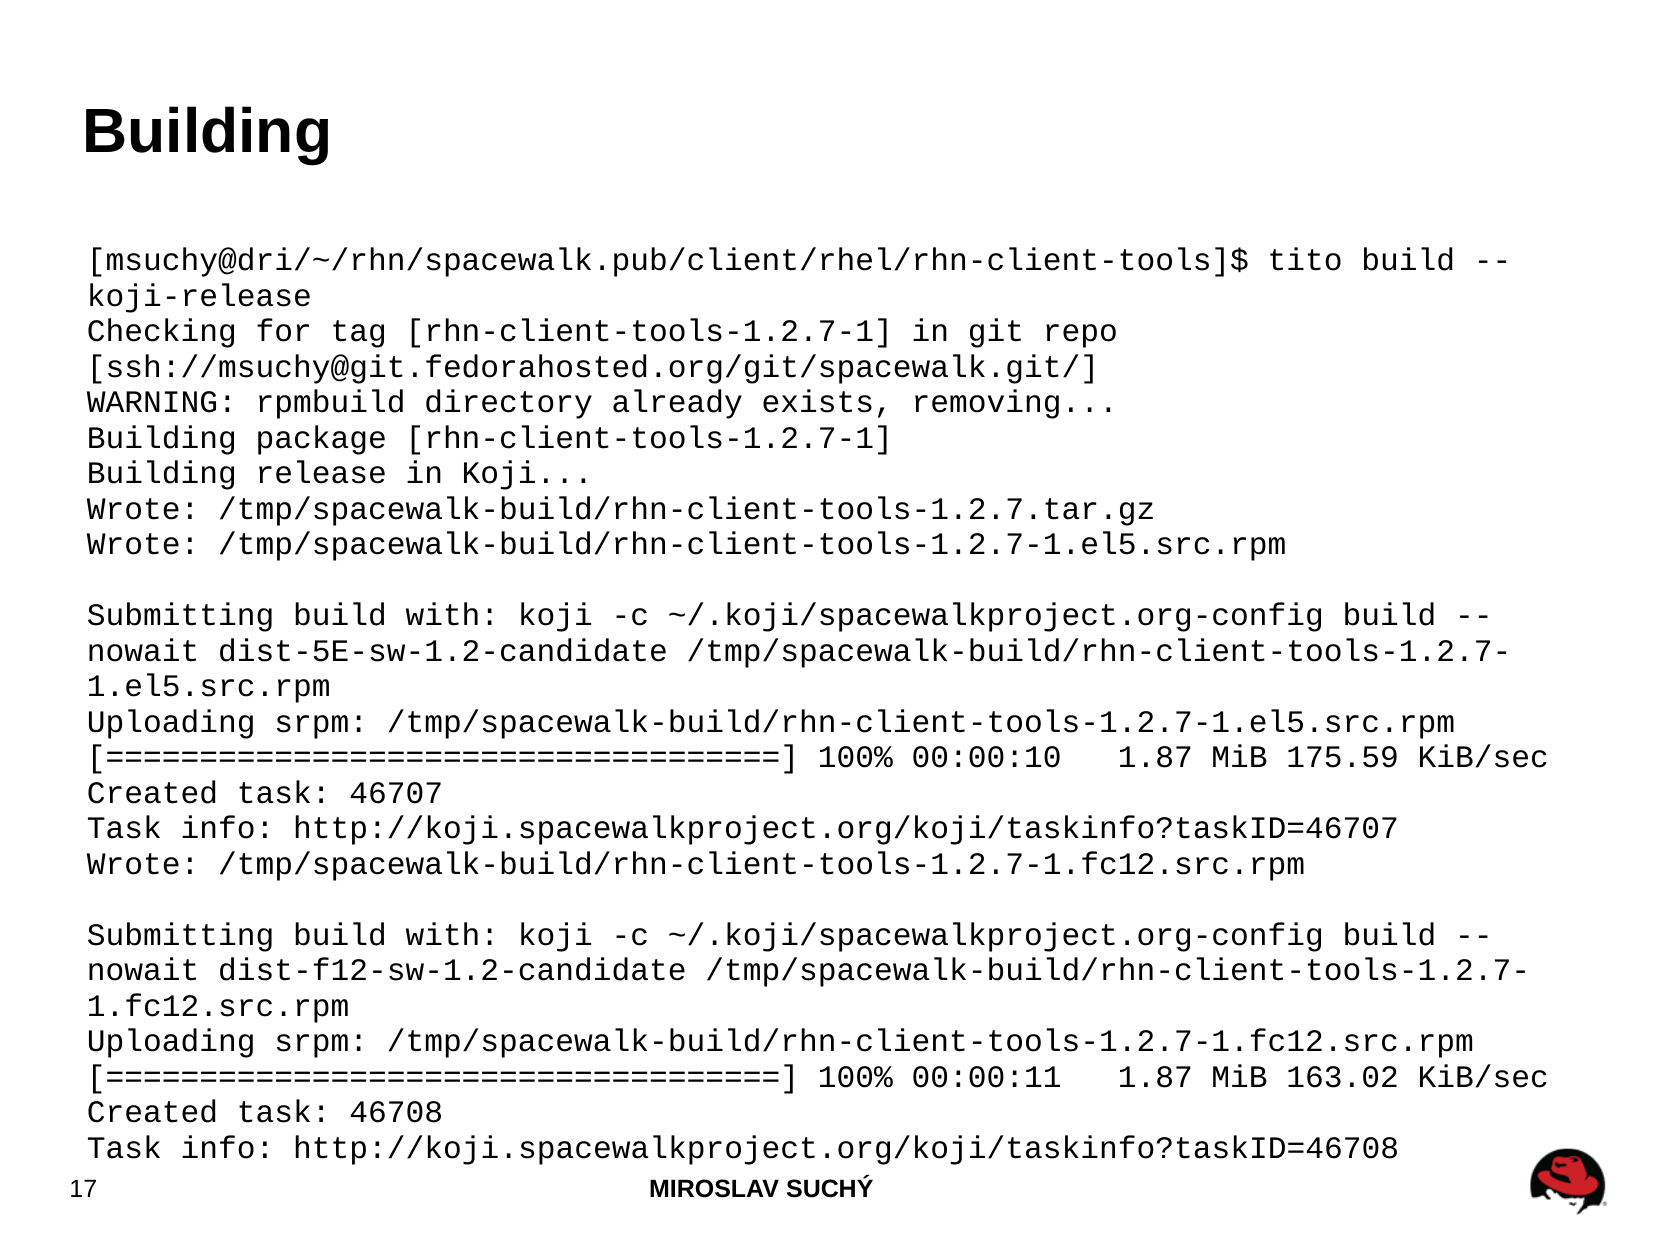

# Building
[msuchy@dri/~/rhn/spacewalk.pub/client/rhel/rhn-client-tools]$ tito build --koji-release
Checking for tag [rhn-client-tools-1.2.7-1] in git repo [ssh://msuchy@git.fedorahosted.org/git/spacewalk.git/]
WARNING: rpmbuild directory already exists, removing...
Building package [rhn-client-tools-1.2.7-1]
Building release in Koji...
Wrote: /tmp/spacewalk-build/rhn-client-tools-1.2.7.tar.gz
Wrote: /tmp/spacewalk-build/rhn-client-tools-1.2.7-1.el5.src.rpm
Submitting build with: koji -c ~/.koji/spacewalkproject.org-config build --nowait dist-5E-sw-1.2-candidate /tmp/spacewalk-build/rhn-client-tools-1.2.7-1.el5.src.rpm
Uploading srpm: /tmp/spacewalk-build/rhn-client-tools-1.2.7-1.el5.src.rpm
[====================================] 100% 00:00:10 1.87 MiB 175.59 KiB/sec
Created task: 46707
Task info: http://koji.spacewalkproject.org/koji/taskinfo?taskID=46707
Wrote: /tmp/spacewalk-build/rhn-client-tools-1.2.7-1.fc12.src.rpm
Submitting build with: koji -c ~/.koji/spacewalkproject.org-config build --nowait dist-f12-sw-1.2-candidate /tmp/spacewalk-build/rhn-client-tools-1.2.7-1.fc12.src.rpm
Uploading srpm: /tmp/spacewalk-build/rhn-client-tools-1.2.7-1.fc12.src.rpm
[====================================] 100% 00:00:11 1.87 MiB 163.02 KiB/sec
Created task: 46708
Task info: http://koji.spacewalkproject.org/koji/taskinfo?taskID=46708